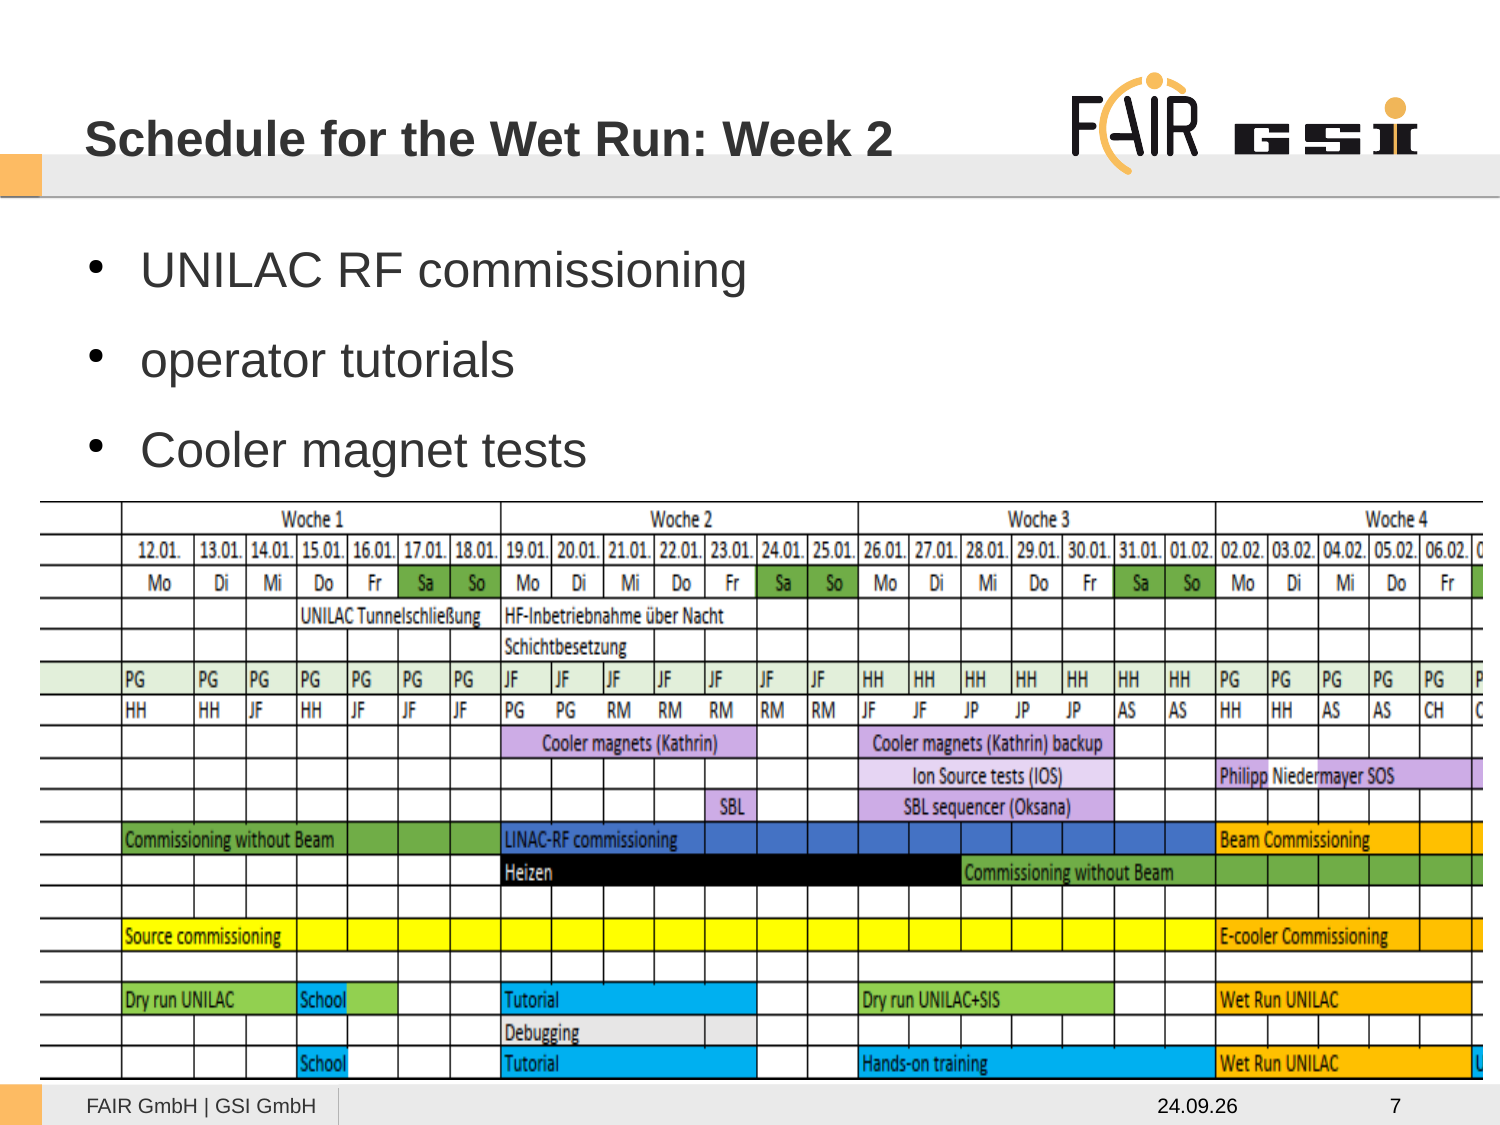

# Schedule for the Wet Run: Week 2
UNILAC RF commissioning
operator tutorials
Cooler magnet tests